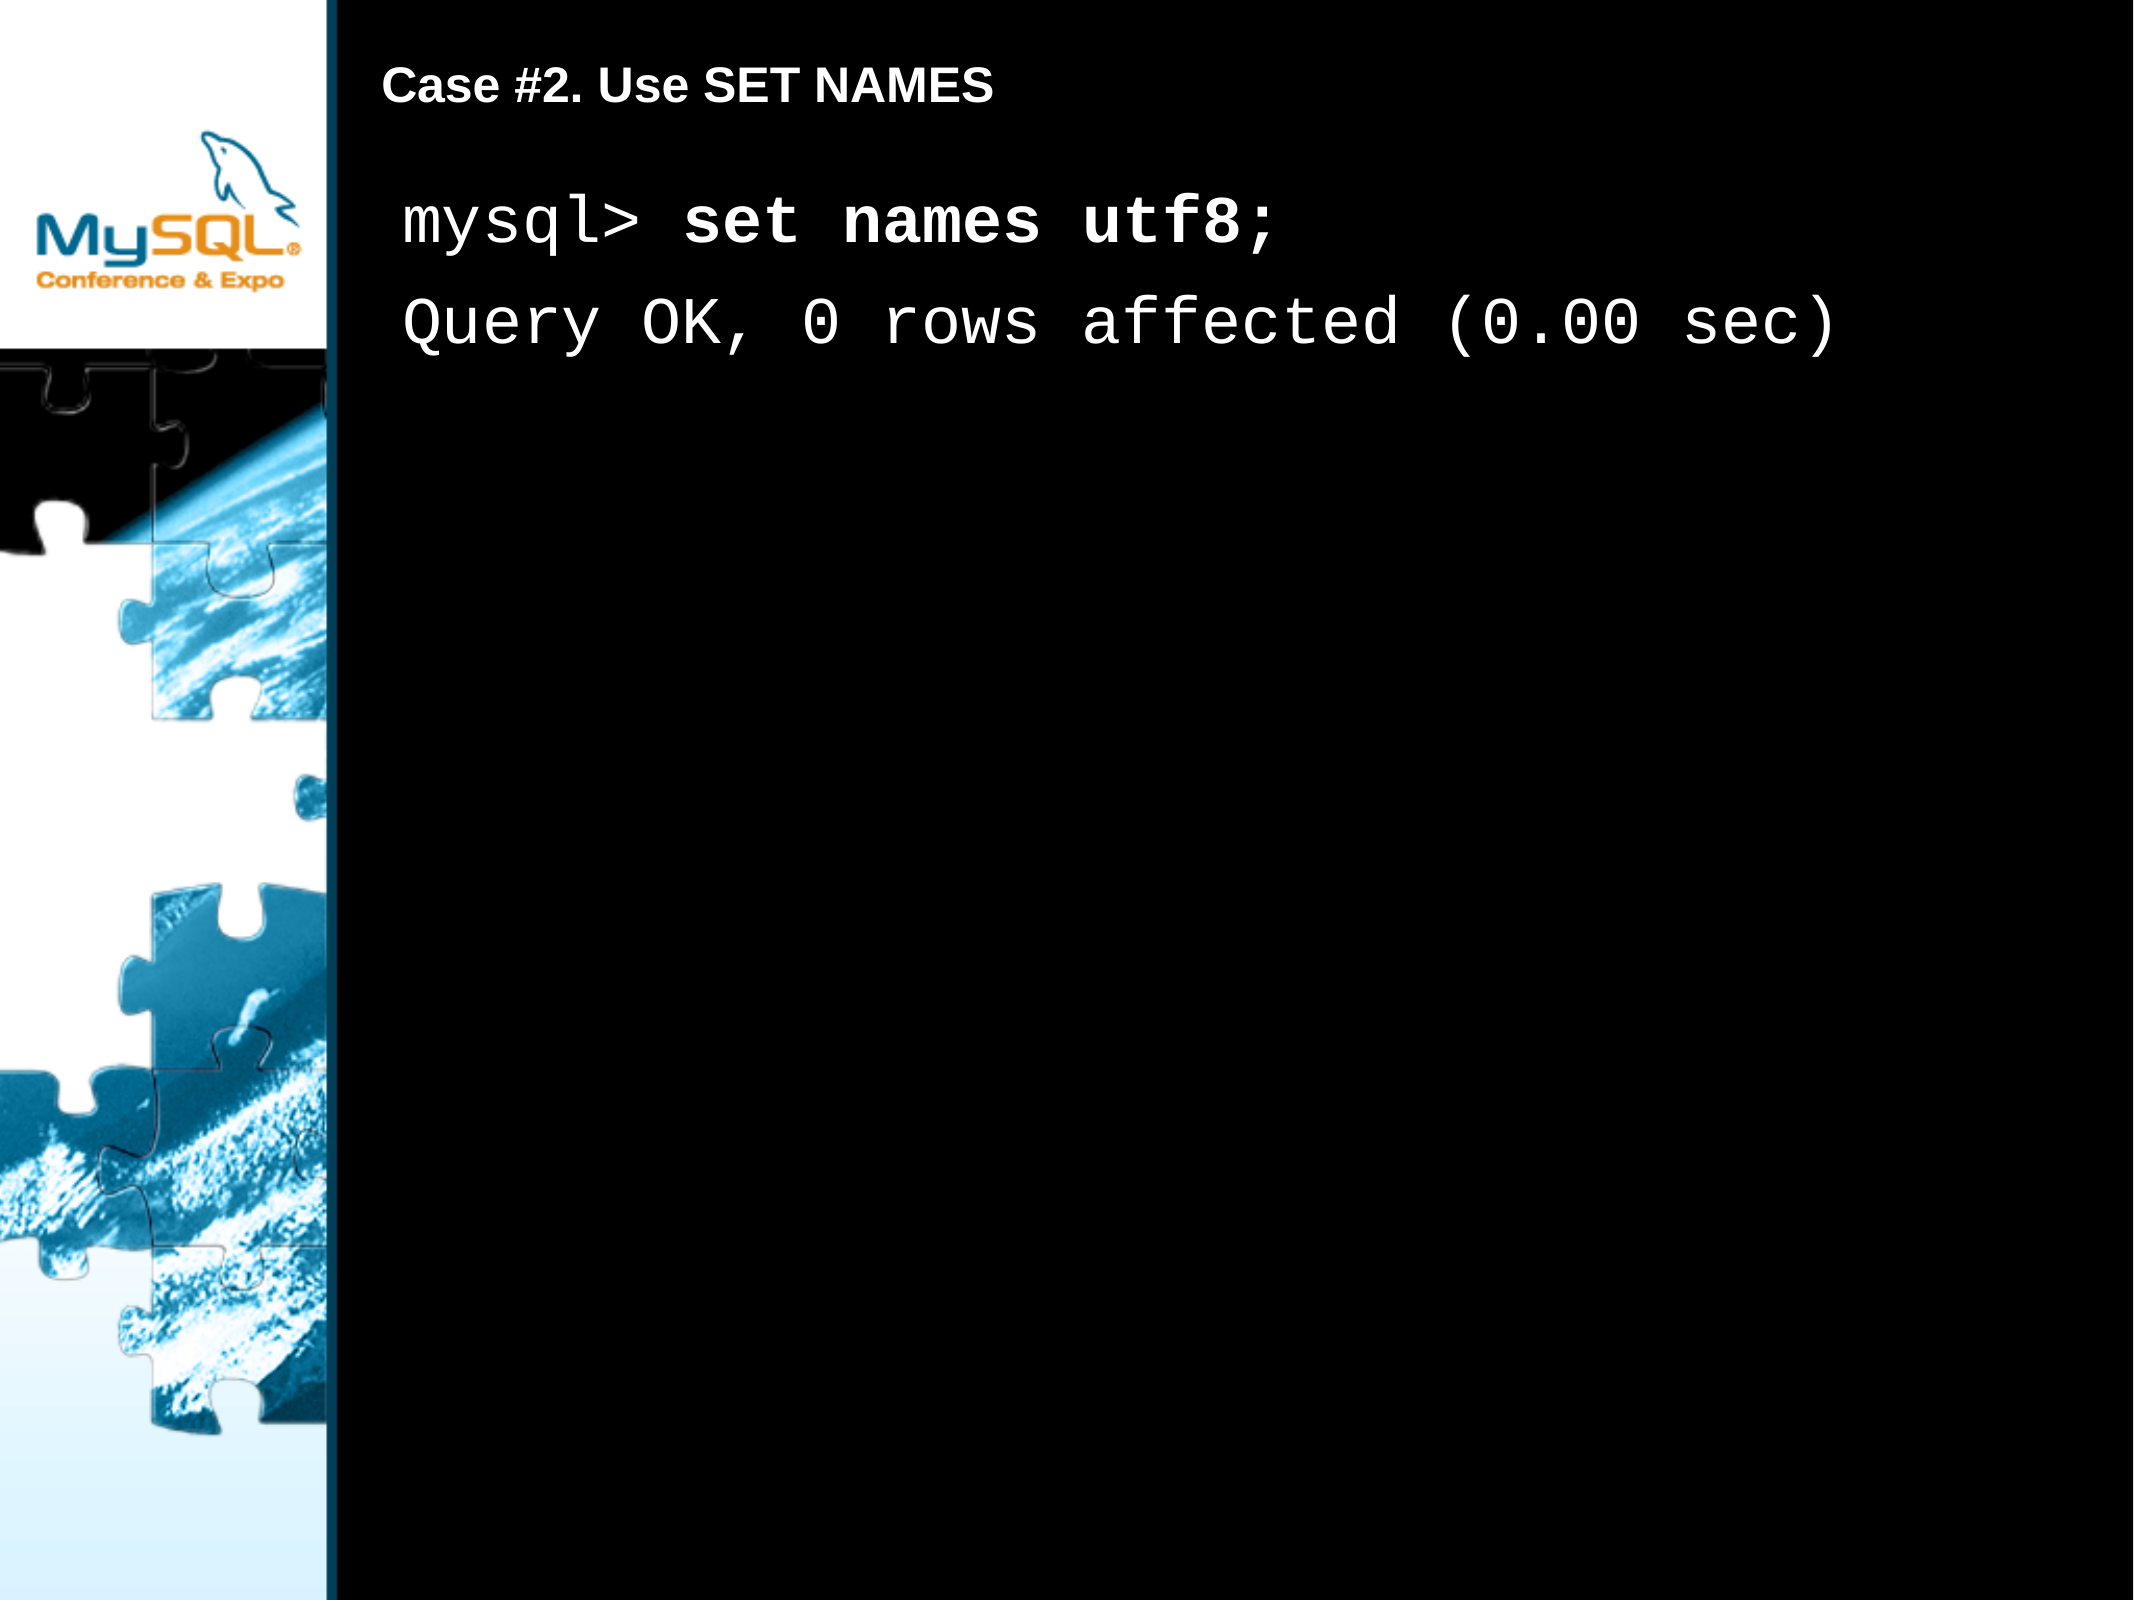

# Case #2. Use SET NAMES
mysql> set names utf8;
Query OK, 0 rows affected (0.00 sec)